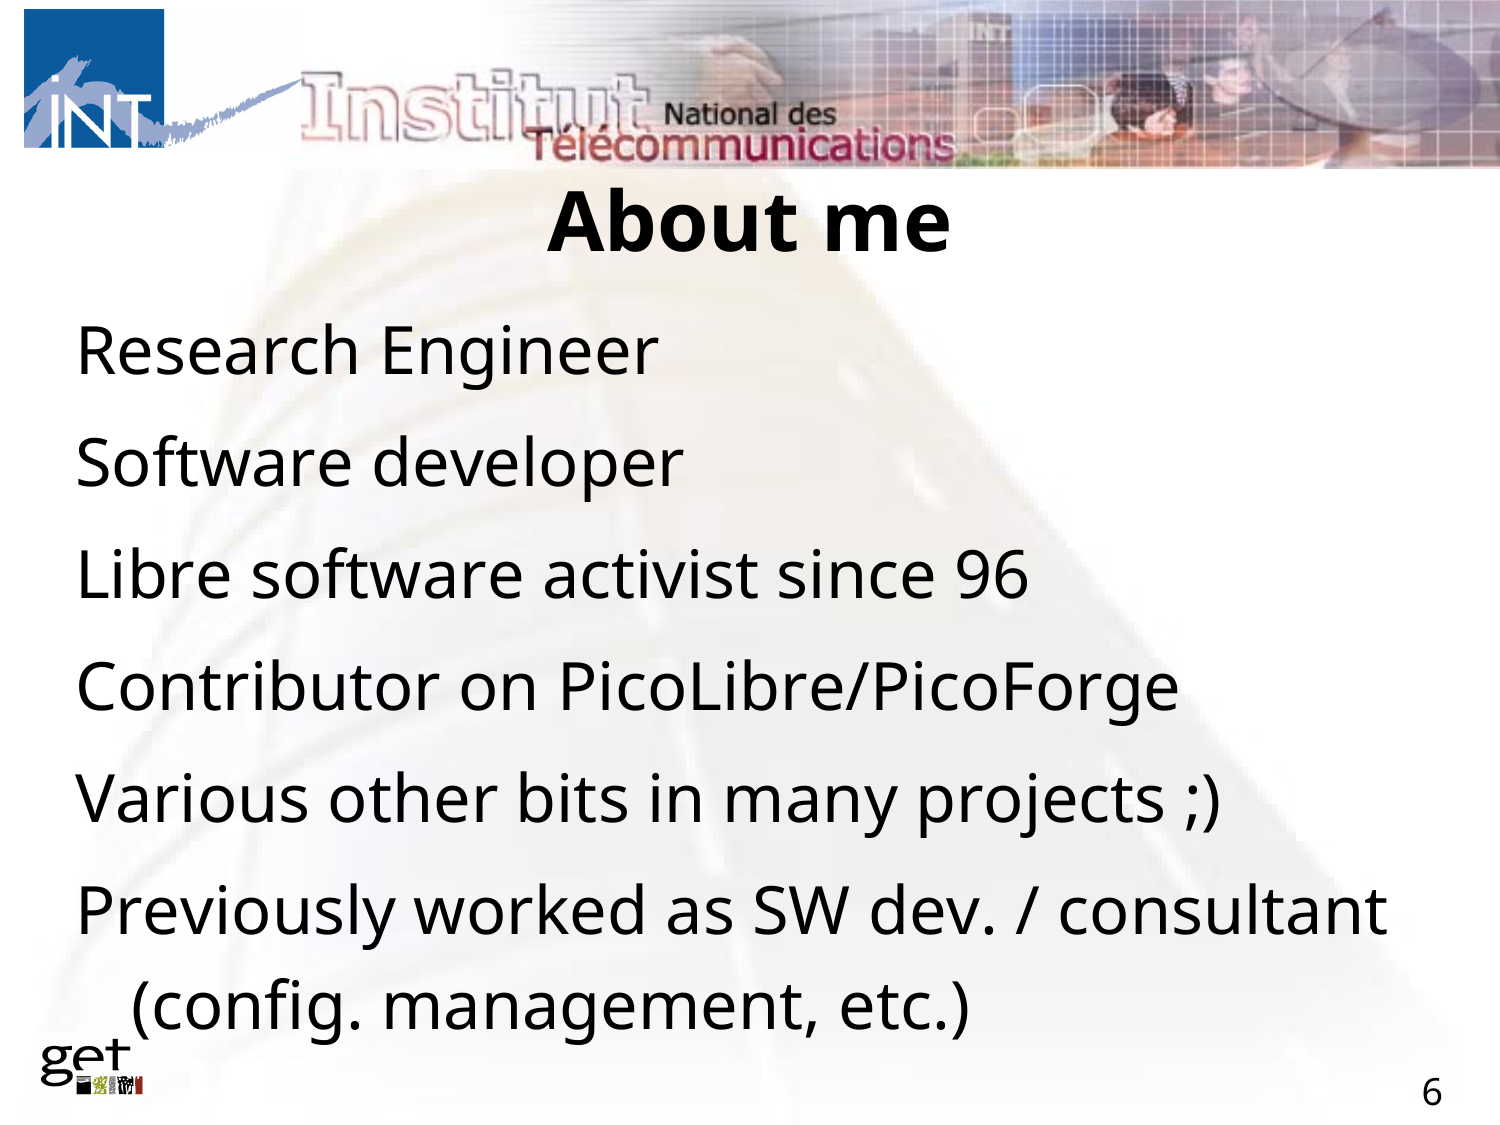

# About me
Research Engineer
Software developer
Libre software activist since 96
Contributor on PicoLibre/PicoForge
Various other bits in many projects ;)
Previously worked as SW dev. / consultant (config. management, etc.)